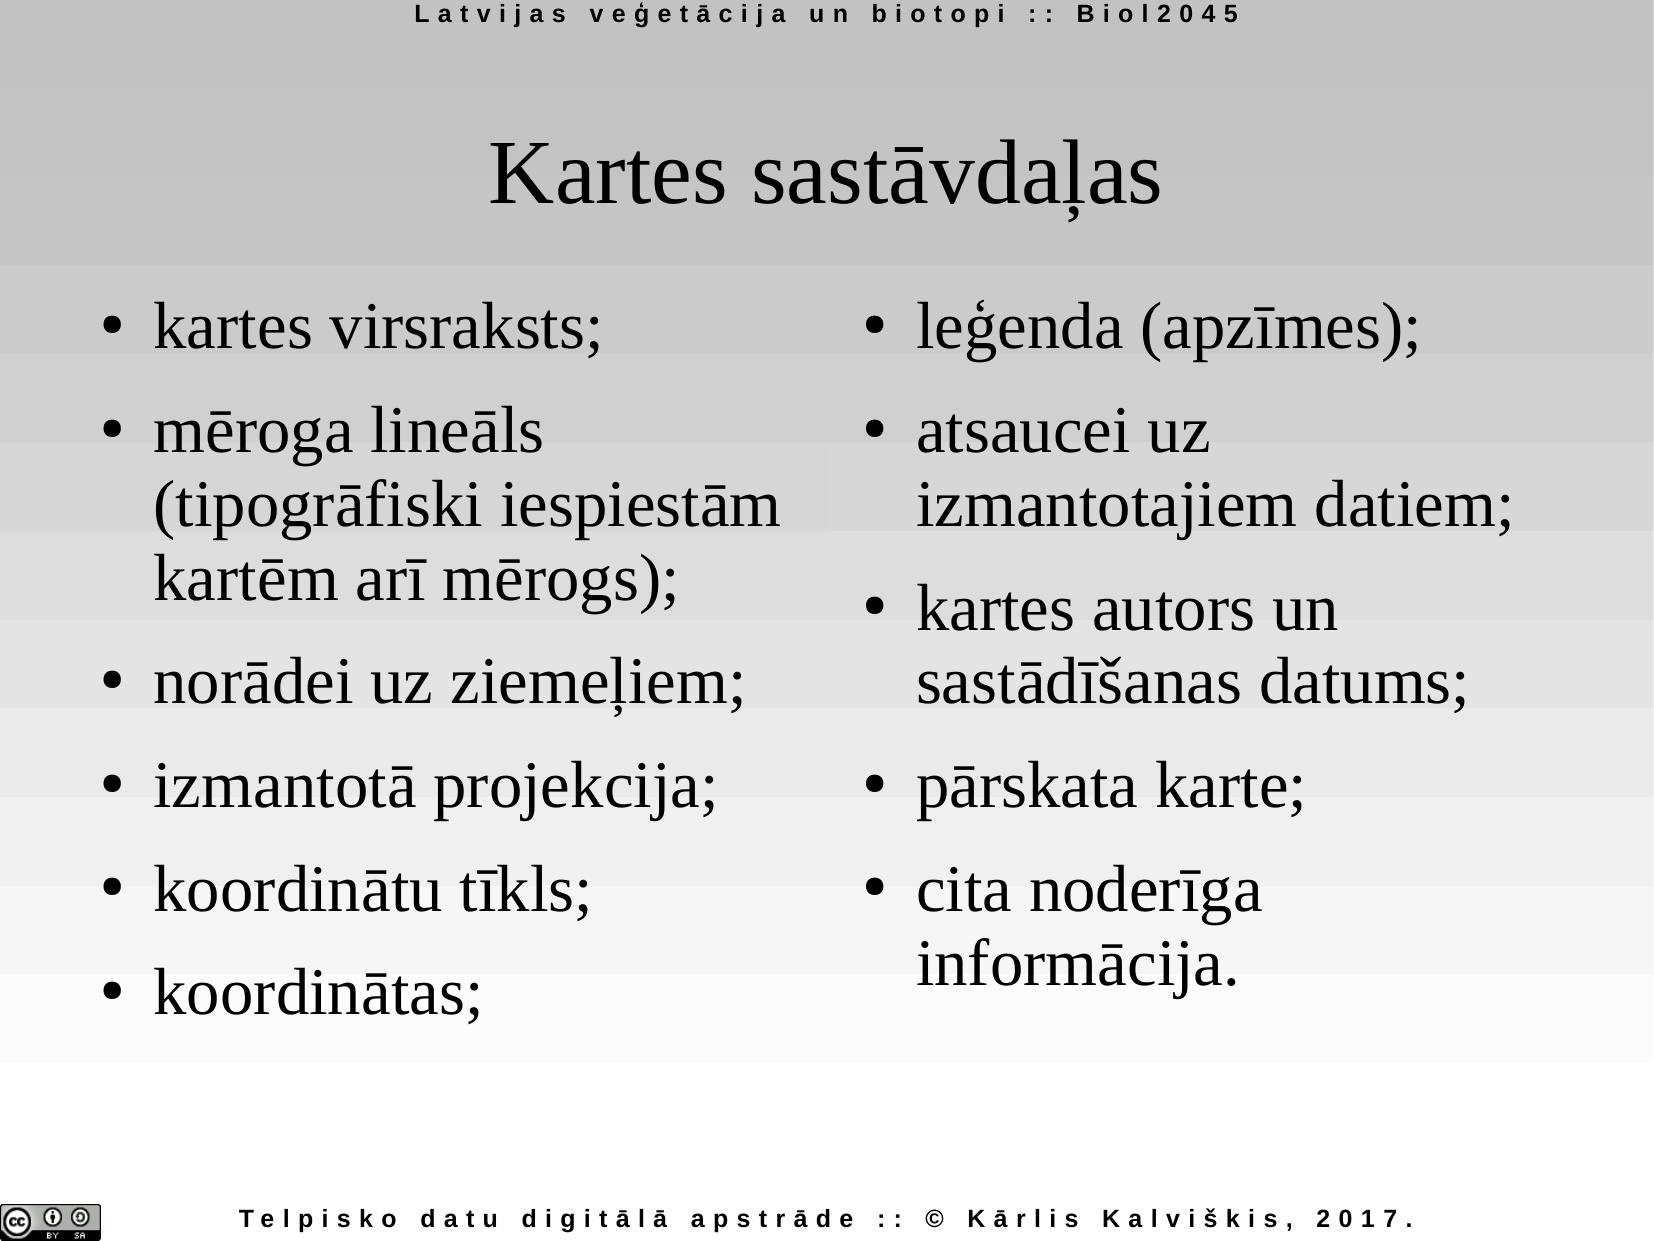

# Kartes sastāvdaļas
kartes virsraksts;
mēroga lineāls (tipogrāfiski iespiestām kartēm arī mērogs);
norādei uz ziemeļiem;
izmantotā projekcija;
koordinātu tīkls;
koordinātas;
leģenda (apzīmes);
atsaucei uz izmantotajiem datiem;
kartes autors un sastādīšanas datums;
pārskata karte;
cita noderīga informācija.